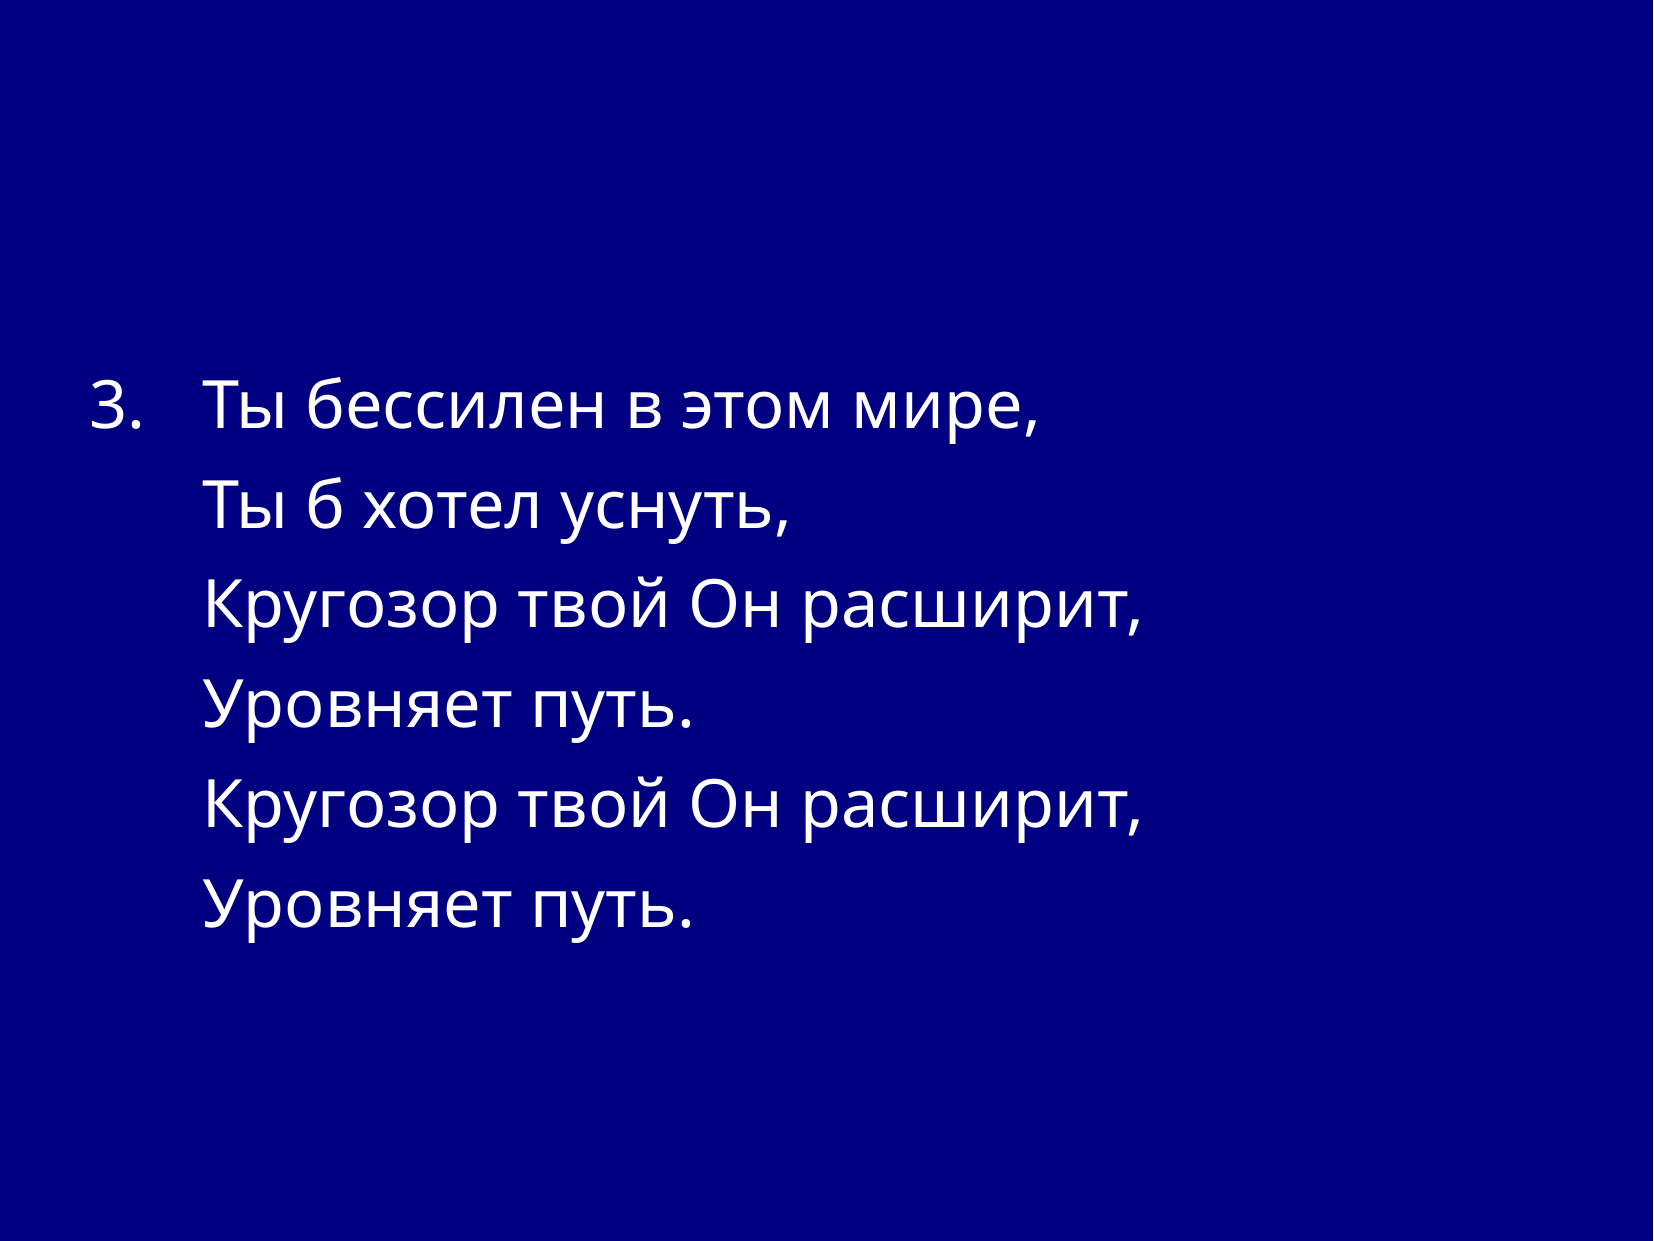

3.	Ты бессилен в этом мире,
	Ты б хотел уснуть,
	Кругозор твой Он расширит,
	Уровняет путь.
	Кругозор твой Он расширит,
	Уровняет путь.